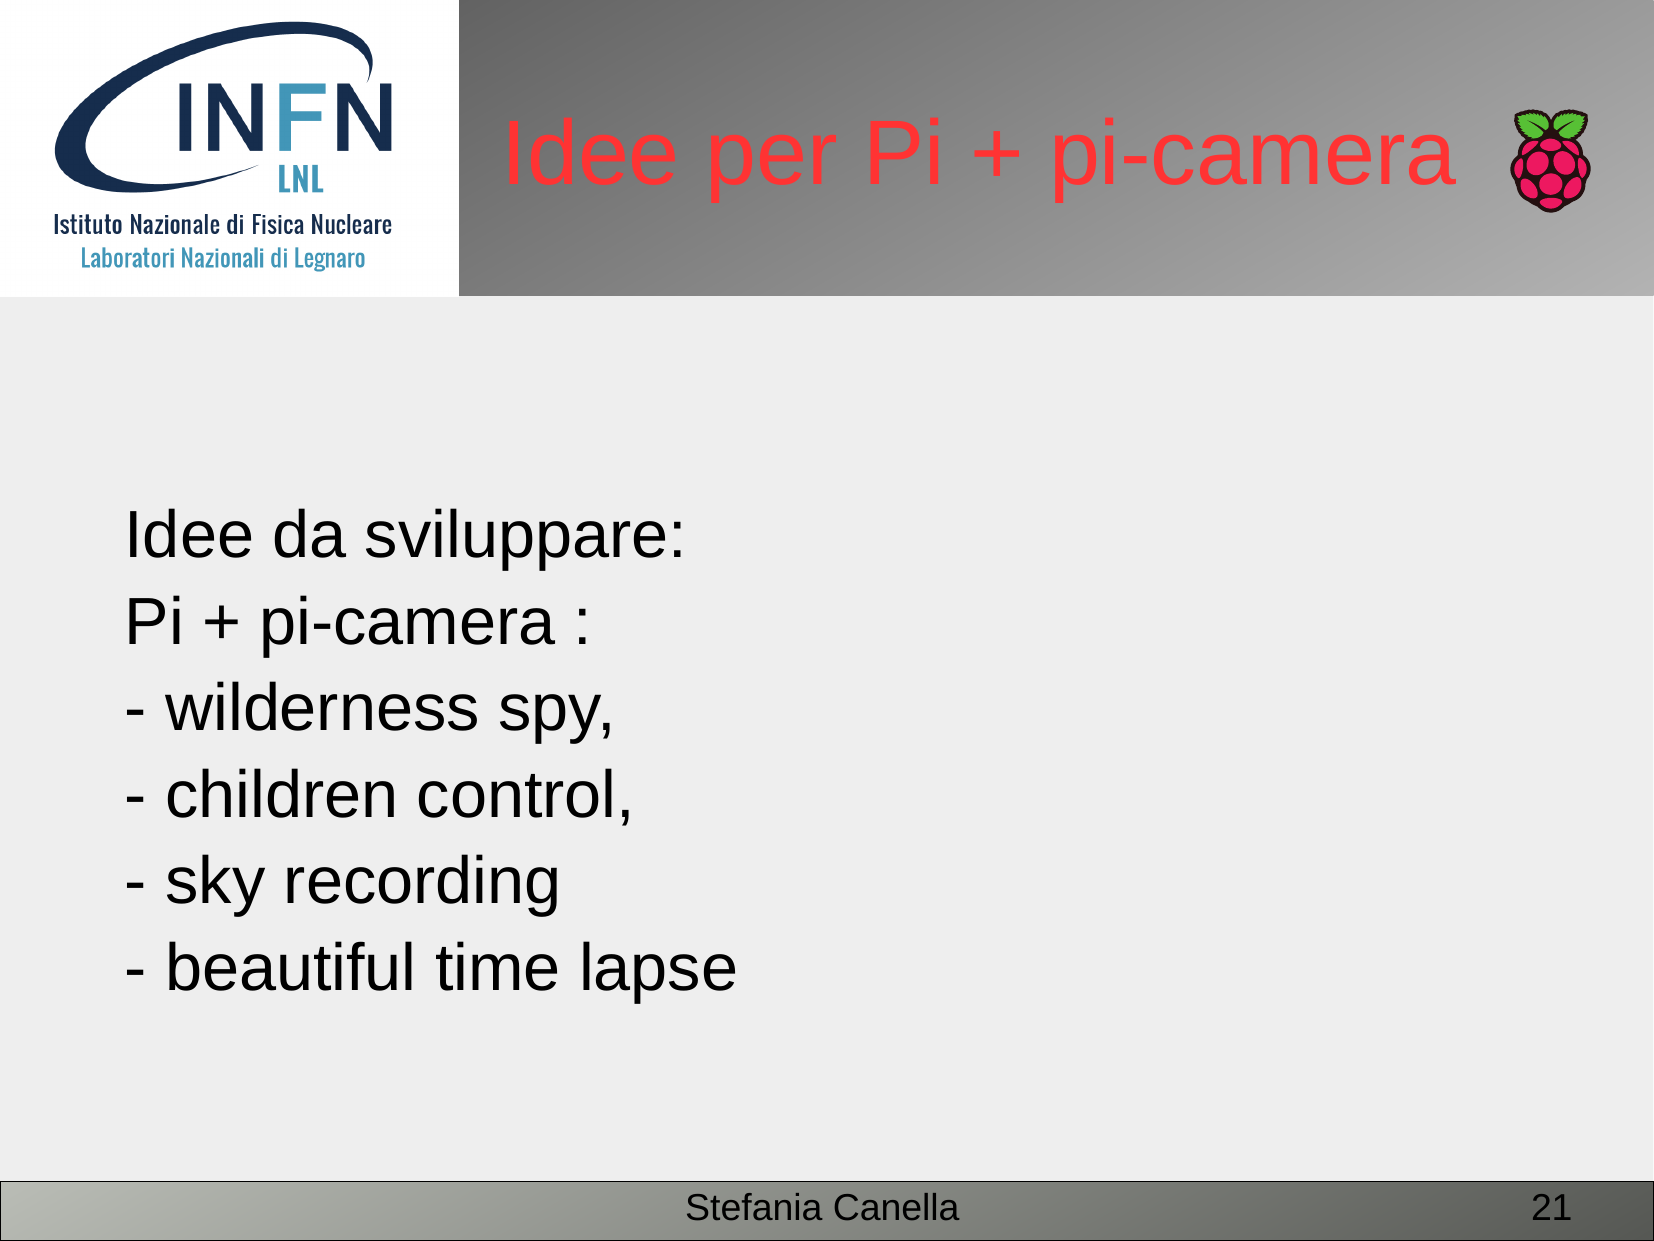

# Idee per Pi + pi-camera
Idee da sviluppare:
Pi + pi-camera :
- wilderness spy,
- children control,
- sky recording
- beautiful time lapse
Stefania Canella